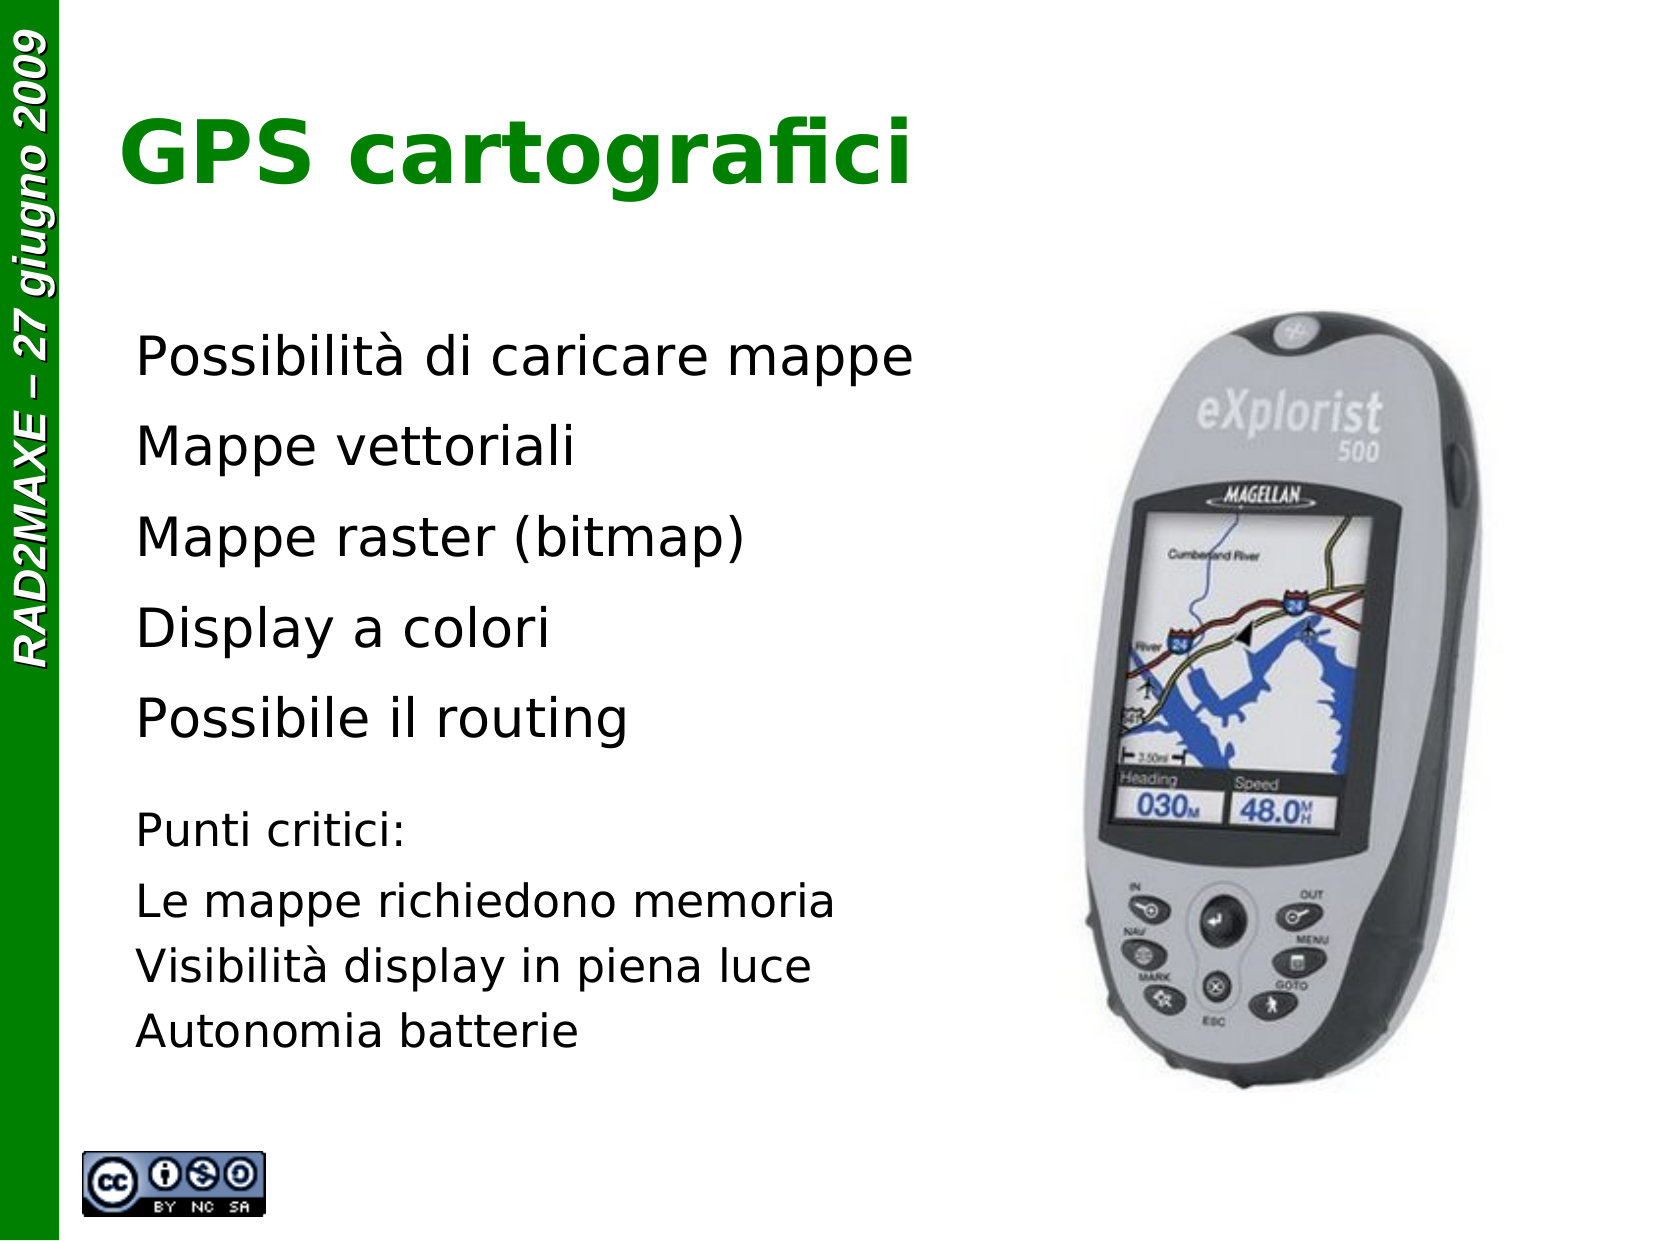

# GPS cartografici
Possibilità di caricare mappe
Mappe vettoriali
Mappe raster (bitmap)
Display a colori
Possibile il routing
Punti critici:
Le mappe richiedono memoria
Visibilità display in piena luce
Autonomia batterie